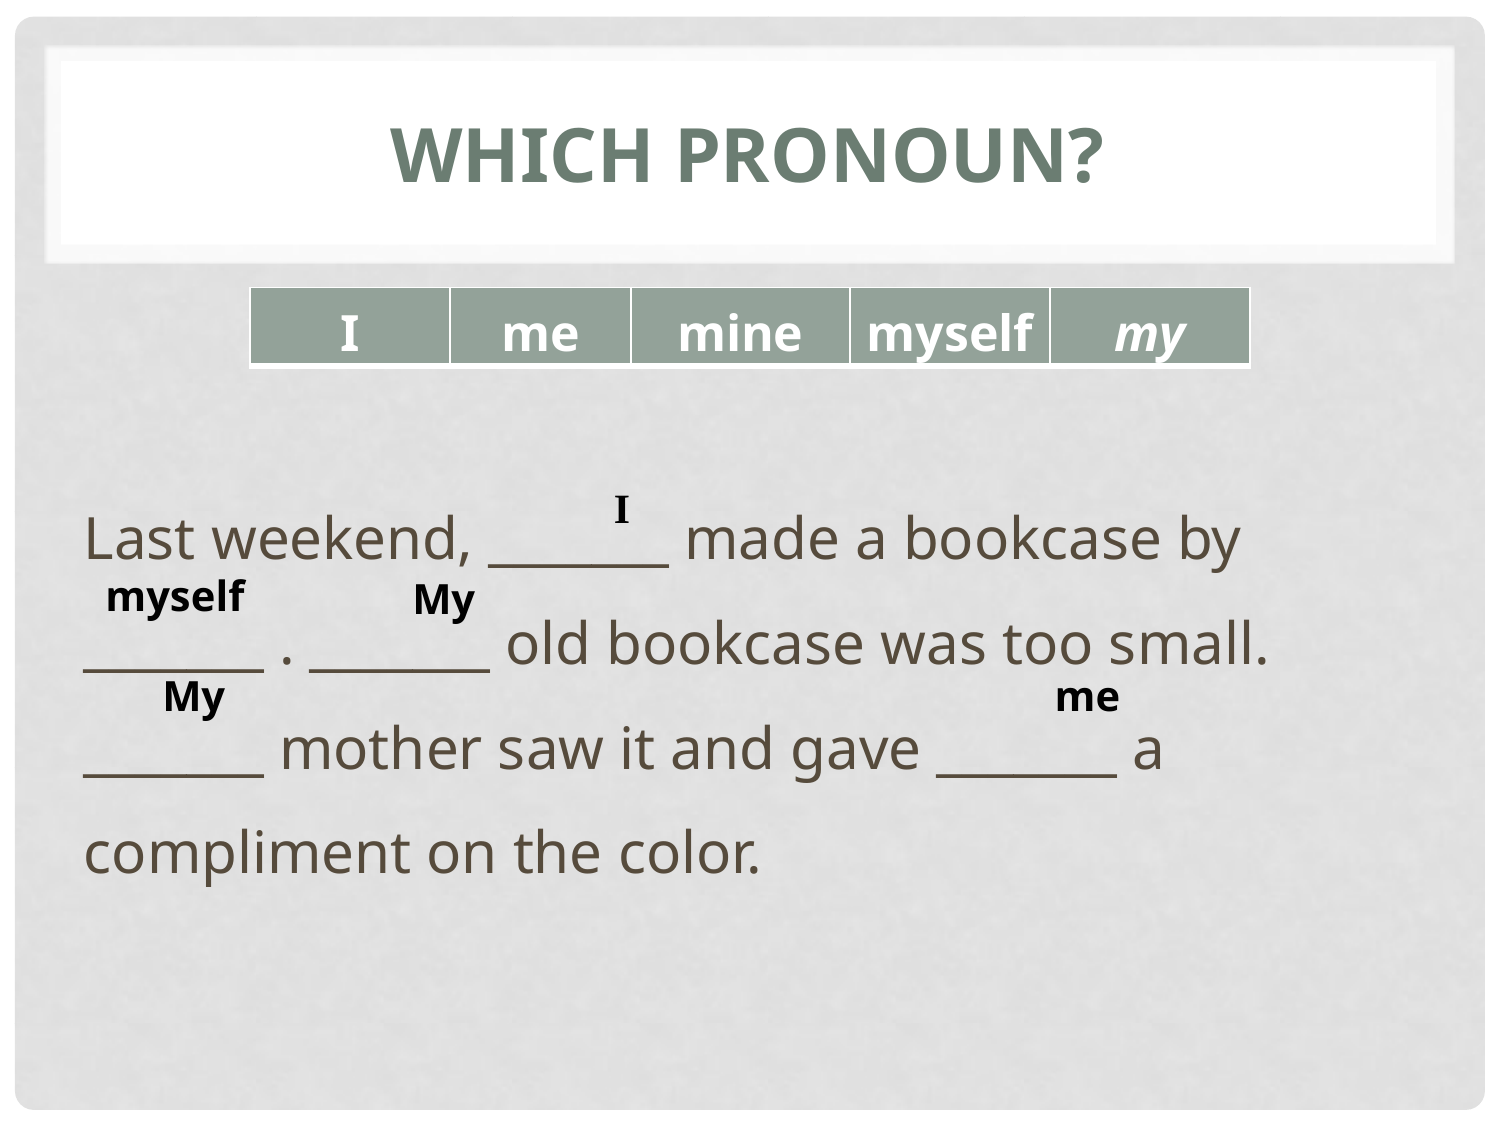

# Which pronoun?
Last weekend, _______ made a bookcase by _______ . _______ old bookcase was too small. _______ mother saw it and gave _______ a compliment on the color.
| I | me | mine | myself | my |
| --- | --- | --- | --- | --- |
I
myself
My
My
me